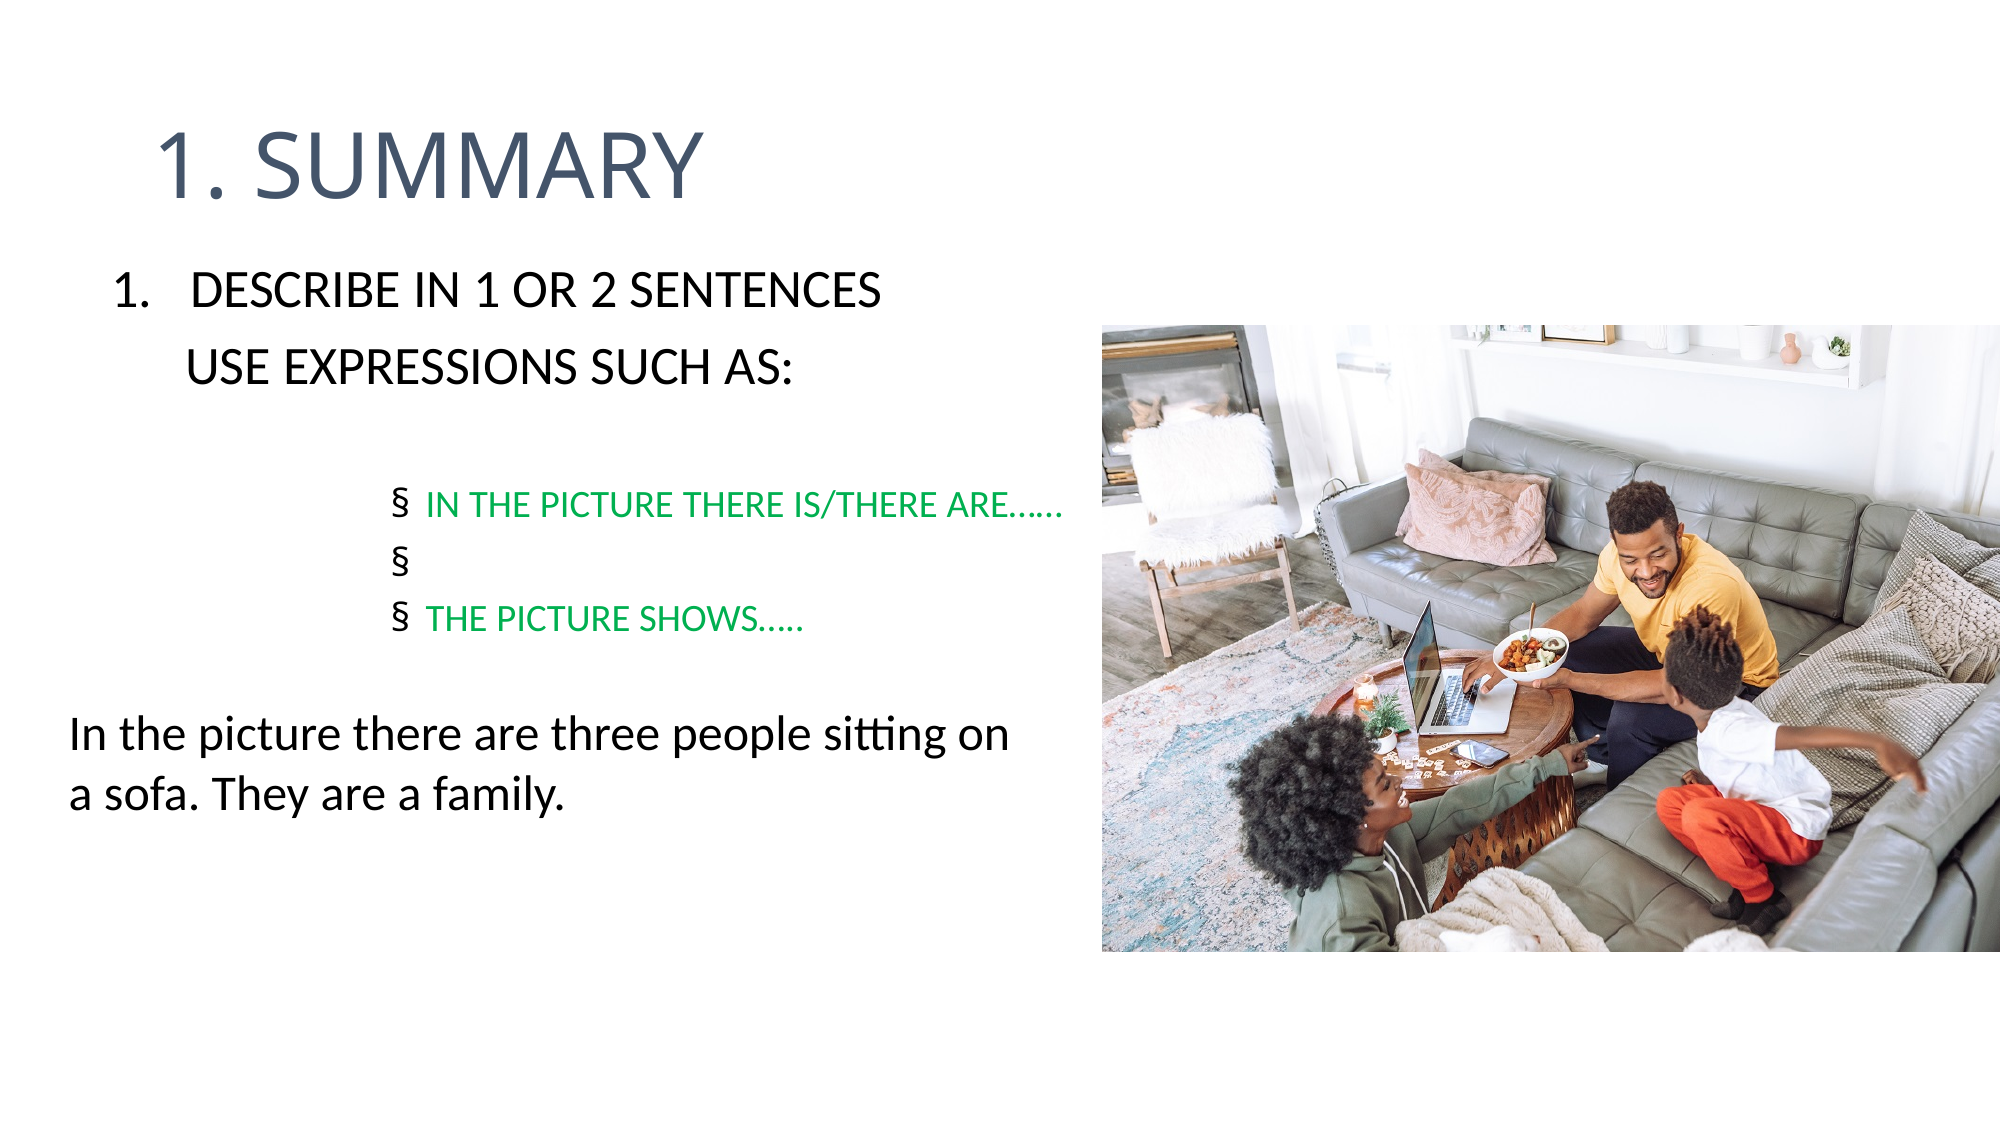

# 1. SUMMARY
DESCRIBE IN 1 OR 2 SENTENCES
 USE EXPRESSIONS SUCH AS:
IN THE PICTURE THERE IS/THERE ARE……
THE PICTURE SHOWS…..
In the picture there are three people sitting on a sofa. They are a family.